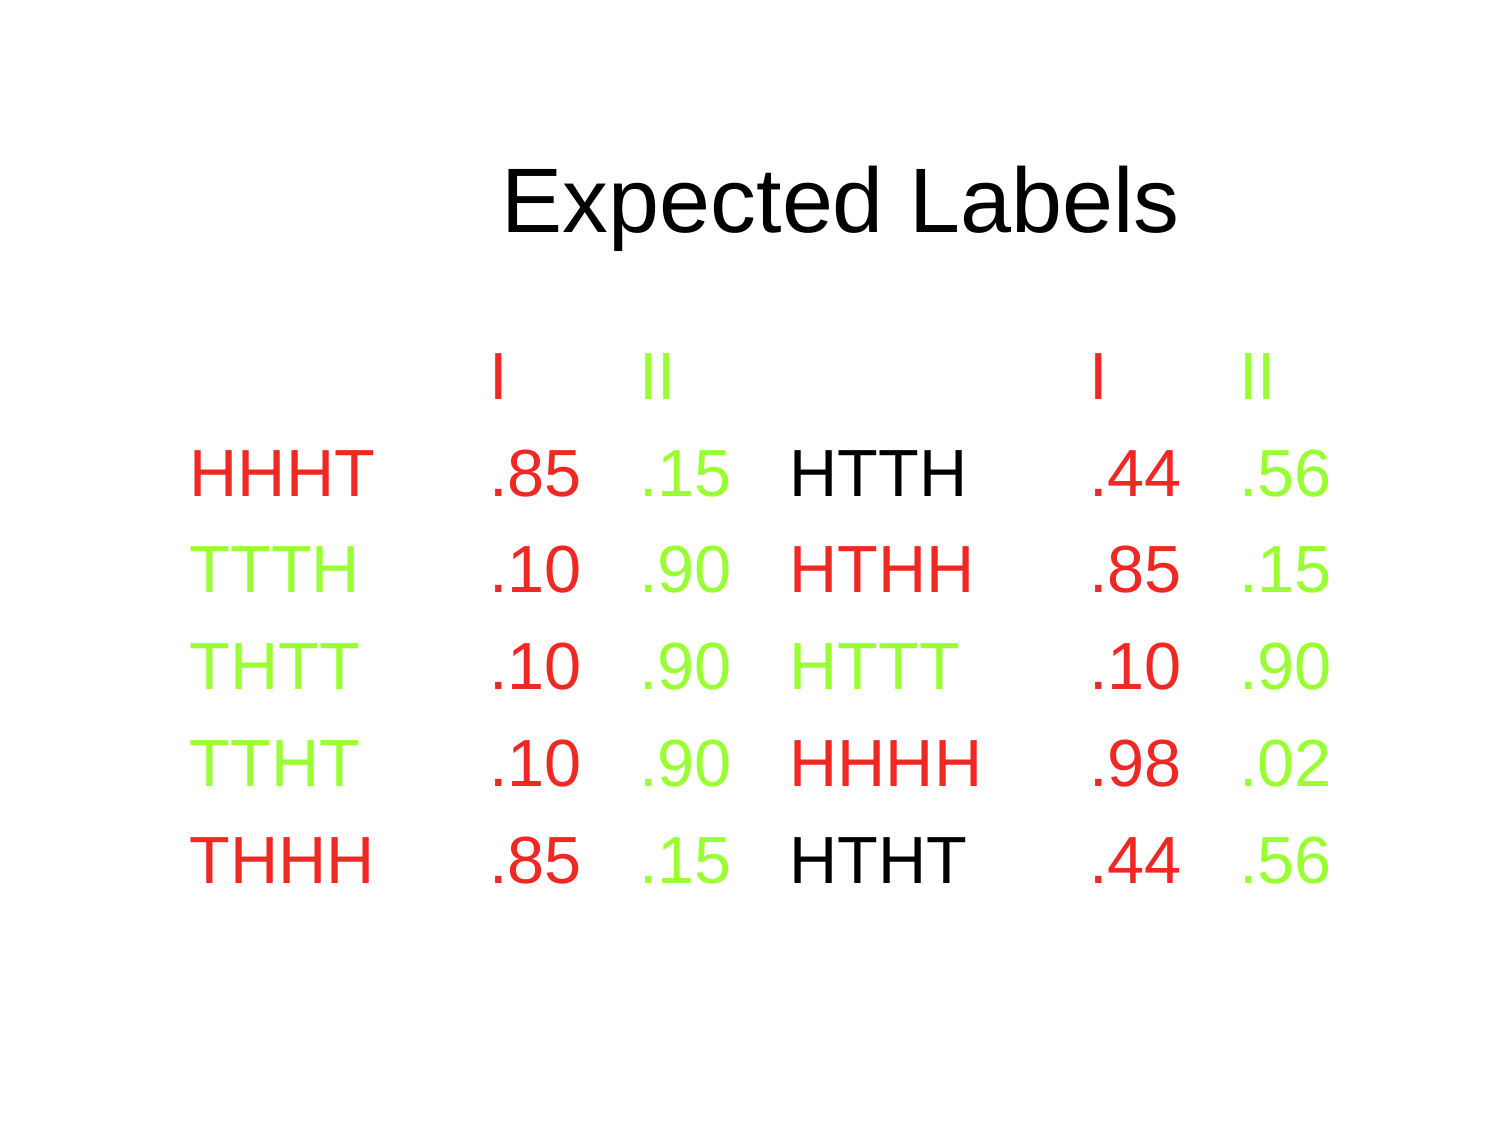

# Expected Labels
			I	II			I	II
HHHT	.85	.15	HTTH	.44	.56
TTTH	.10	.90	HTHH	.85	.15
THTT	.10	.90	HTTT	.10	.90
TTHT	.10	.90	HHHH	.98	.02
THHH	.85	.15	HTHT	.44	.56